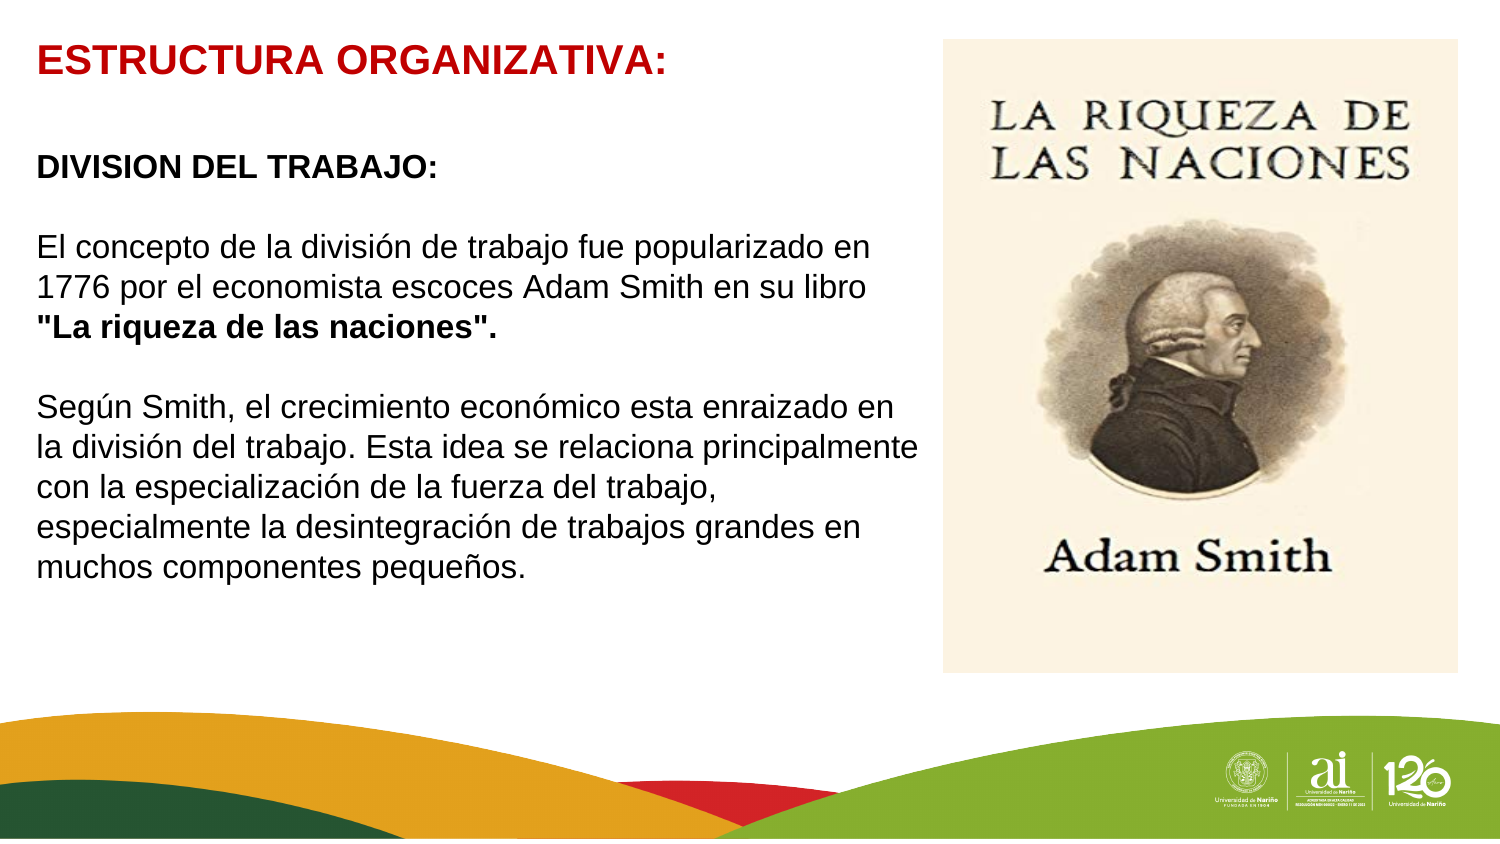

ESTRUCTURA ORGANIZATIVA:
DIVISION DEL TRABAJO:
El concepto de la división de trabajo fue popularizado en 1776 por el economista escoces Adam Smith en su libro "La riqueza de las naciones".
Según Smith, el crecimiento económico esta enraizado en la división del trabajo. Esta idea se relaciona principalmente con la especialización de la fuerza del trabajo, especialmente la desintegración de trabajos grandes en muchos componentes pequeños.